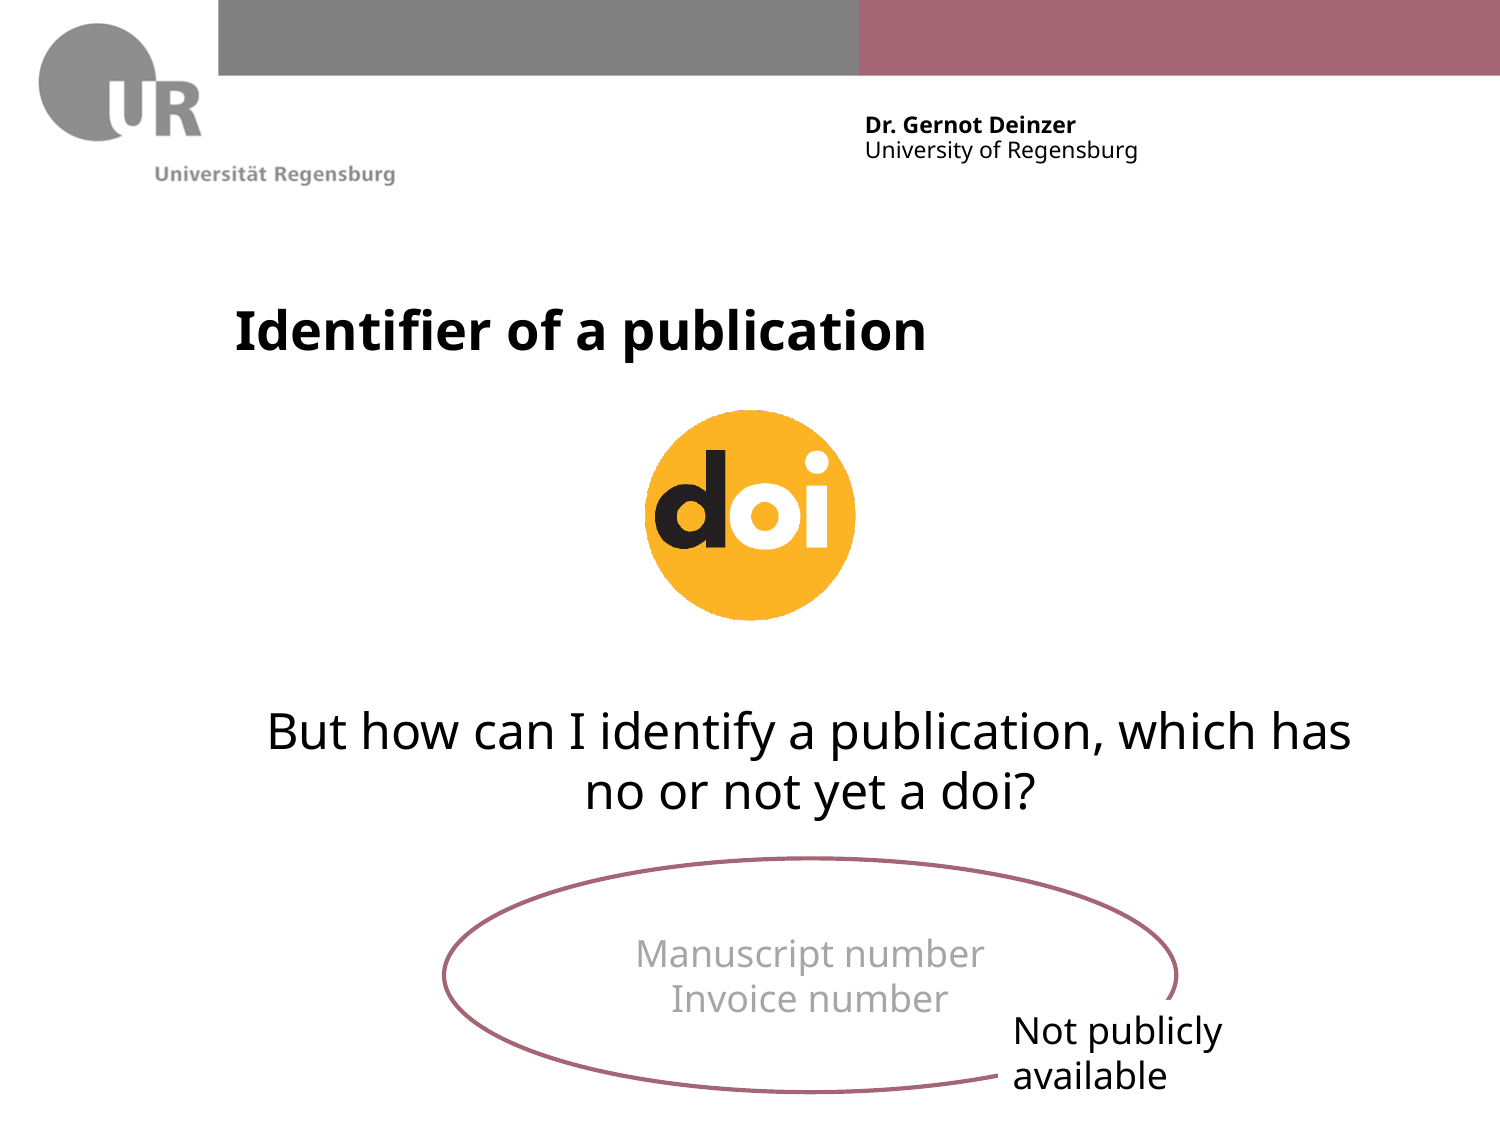

# Identifier of a publication
But how can I identify a publication, which has no or not yet a doi?
Manuscript number
Invoice number
Not publicly available